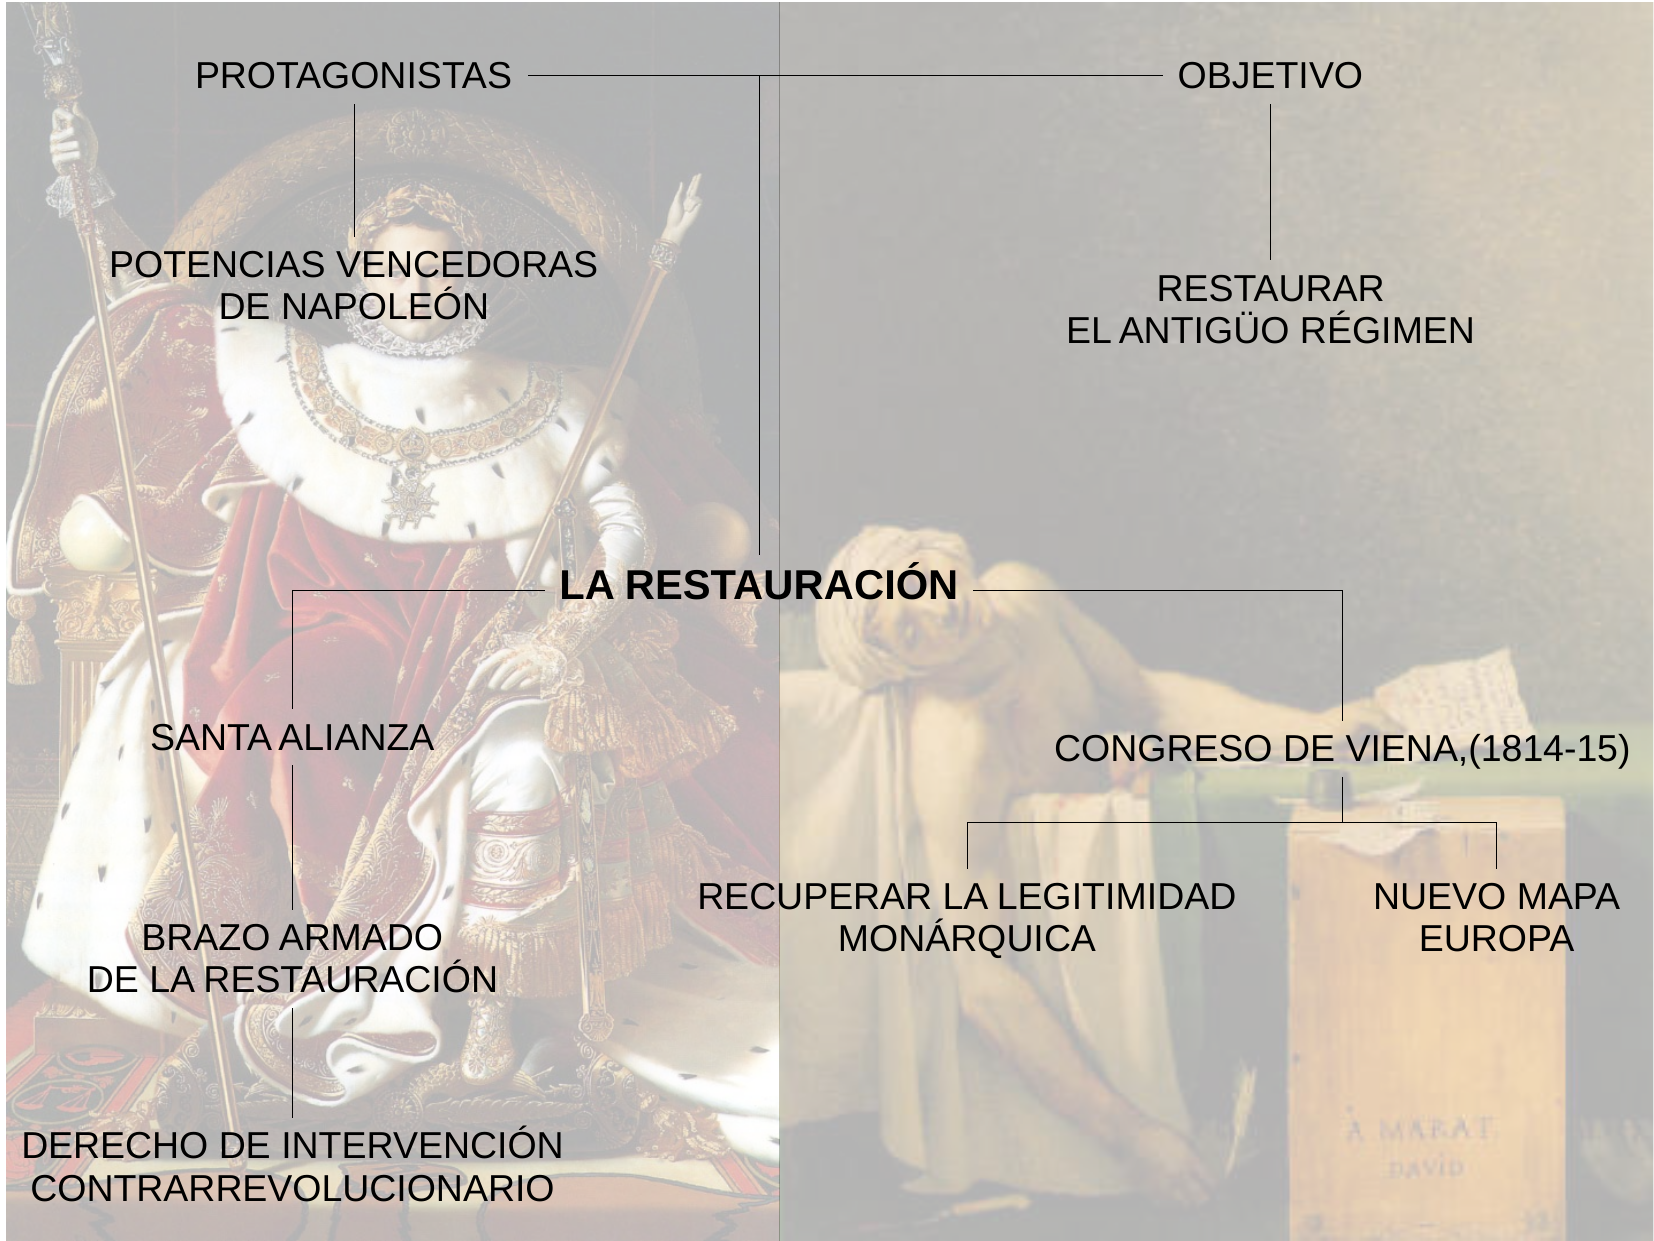

PROTAGONISTAS
OBJETIVO
POTENCIAS VENCEDORAS
DE NAPOLEÓN
RESTAURAR
EL ANTIGÜO RÉGIMEN
LA RESTAURACIÓN
SANTA ALIANZA
CONGRESO DE VIENA,(1814-15)
RECUPERAR LA LEGITIMIDAD
MONÁRQUICA
NUEVO MAPA
EUROPA
BRAZO ARMADO
DE LA RESTAURACIÓN
DERECHO DE INTERVENCIÓN
CONTRARREVOLUCIONARIO